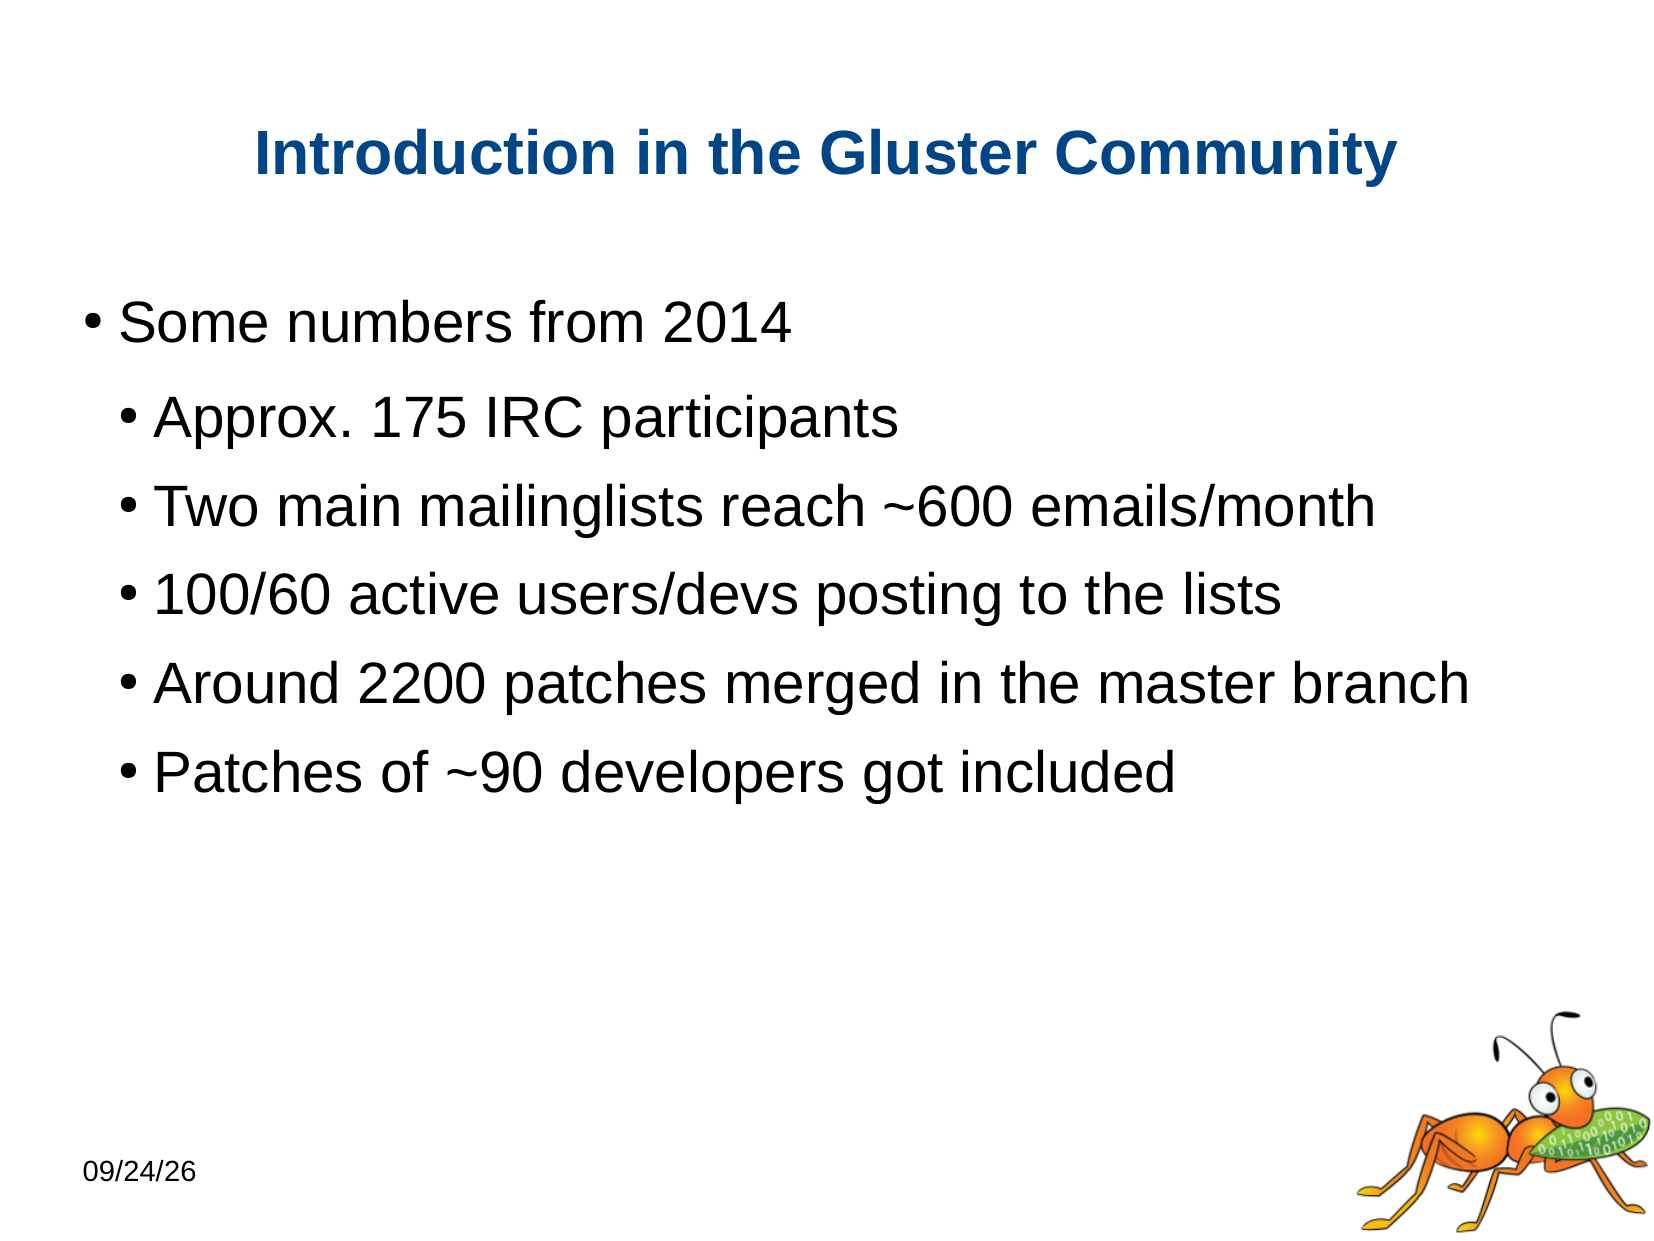

# Introduction in the Gluster Community
Some numbers from 2014
Approx. 175 IRC participants
Two main mailinglists reach ~600 emails/month
100/60 active users/devs posting to the lists
Around 2200 patches merged in the master branch
Patches of ~90 developers got included